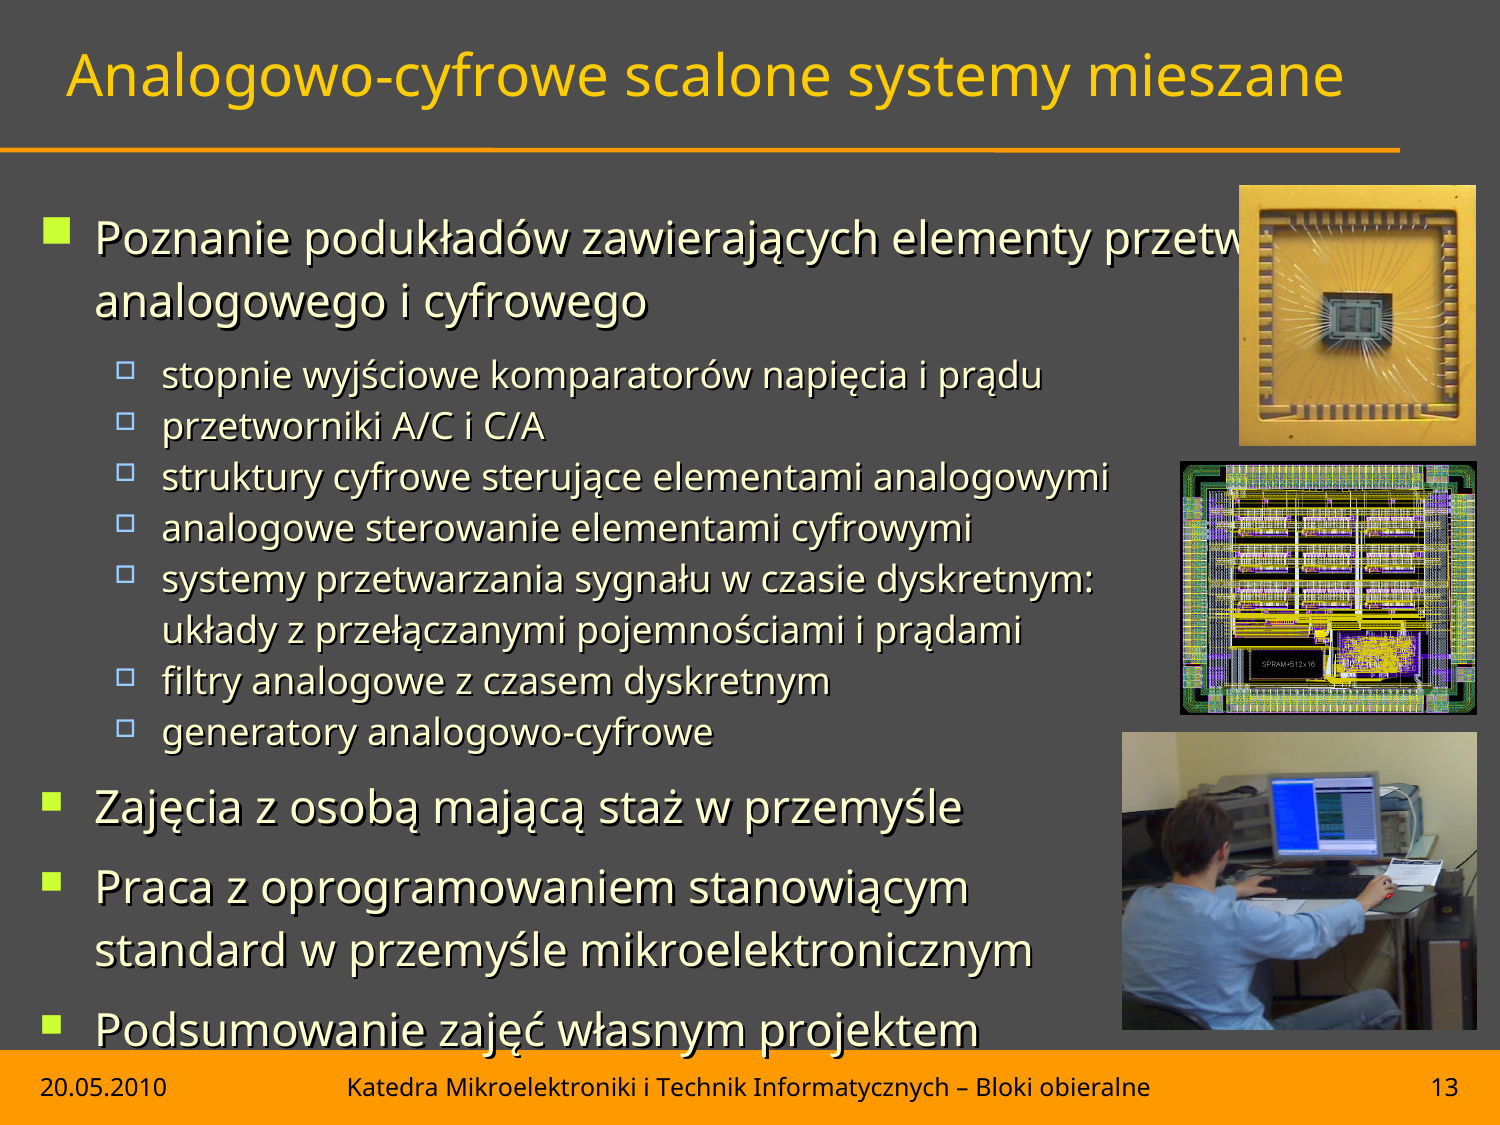

Analogowo-cyfrowe scalone systemy mieszane
# Poznanie podukładów zawierających elementy przetwarzania analogowego i cyfrowego
stopnie wyjściowe komparatorów napięcia i prądu
przetworniki A/C i C/A
struktury cyfrowe sterujące elementami analogowymi
analogowe sterowanie elementami cyfrowymi
systemy przetwarzania sygnału w czasie dyskretnym:
układy z przełączanymi pojemnościami i prądami
filtry analogowe z czasem dyskretnym
generatory analogowo-cyfrowe
Zajęcia z osobą mającą staż w przemyśle
Praca z oprogramowaniem stanowiącym
standard w przemyśle mikroelektronicznym
Podsumowanie zajęć własnym projektem
20.05.2010
Katedra Mikroelektroniki i Technik Informatycznych – Bloki obieralne
13